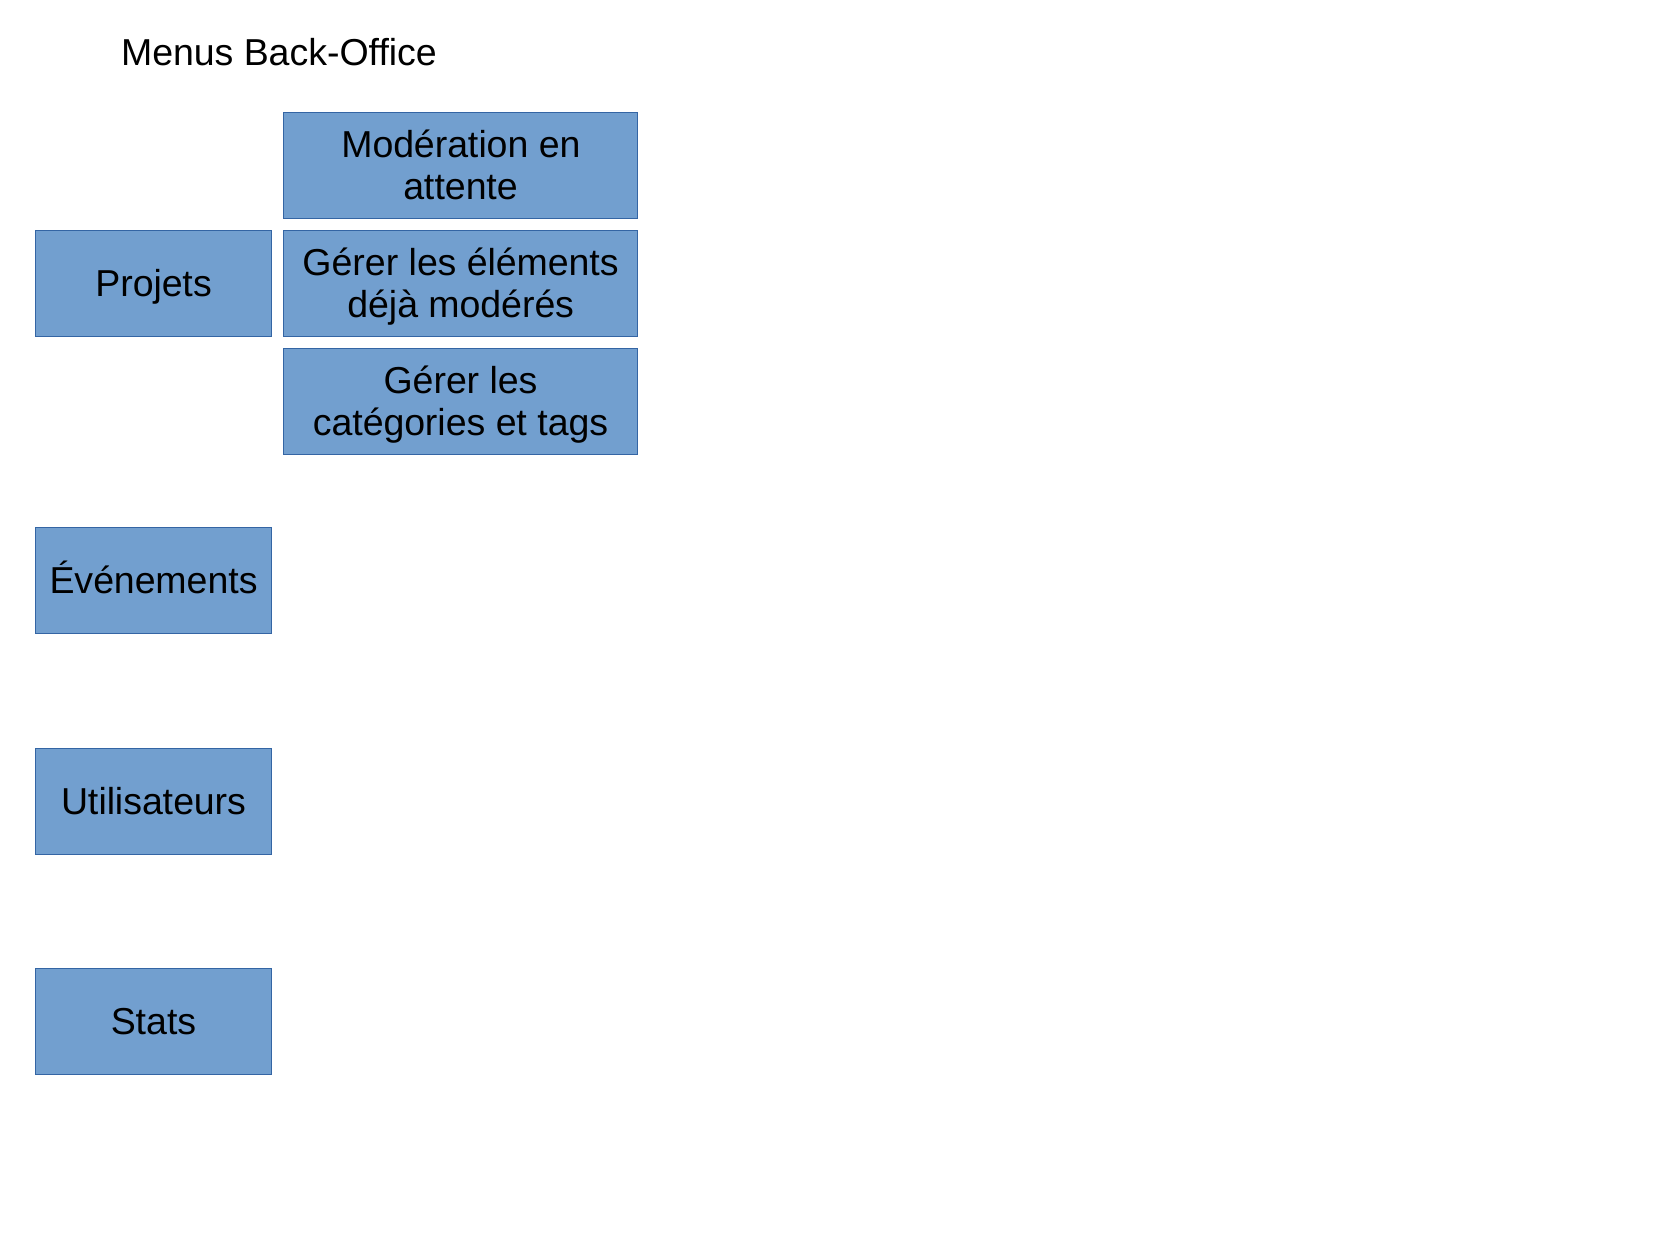

Menus Back-Office
Modération en attente
Projets
Gérer les éléments déjà modérés
Gérer les catégories et tags
Événements
Utilisateurs
Stats